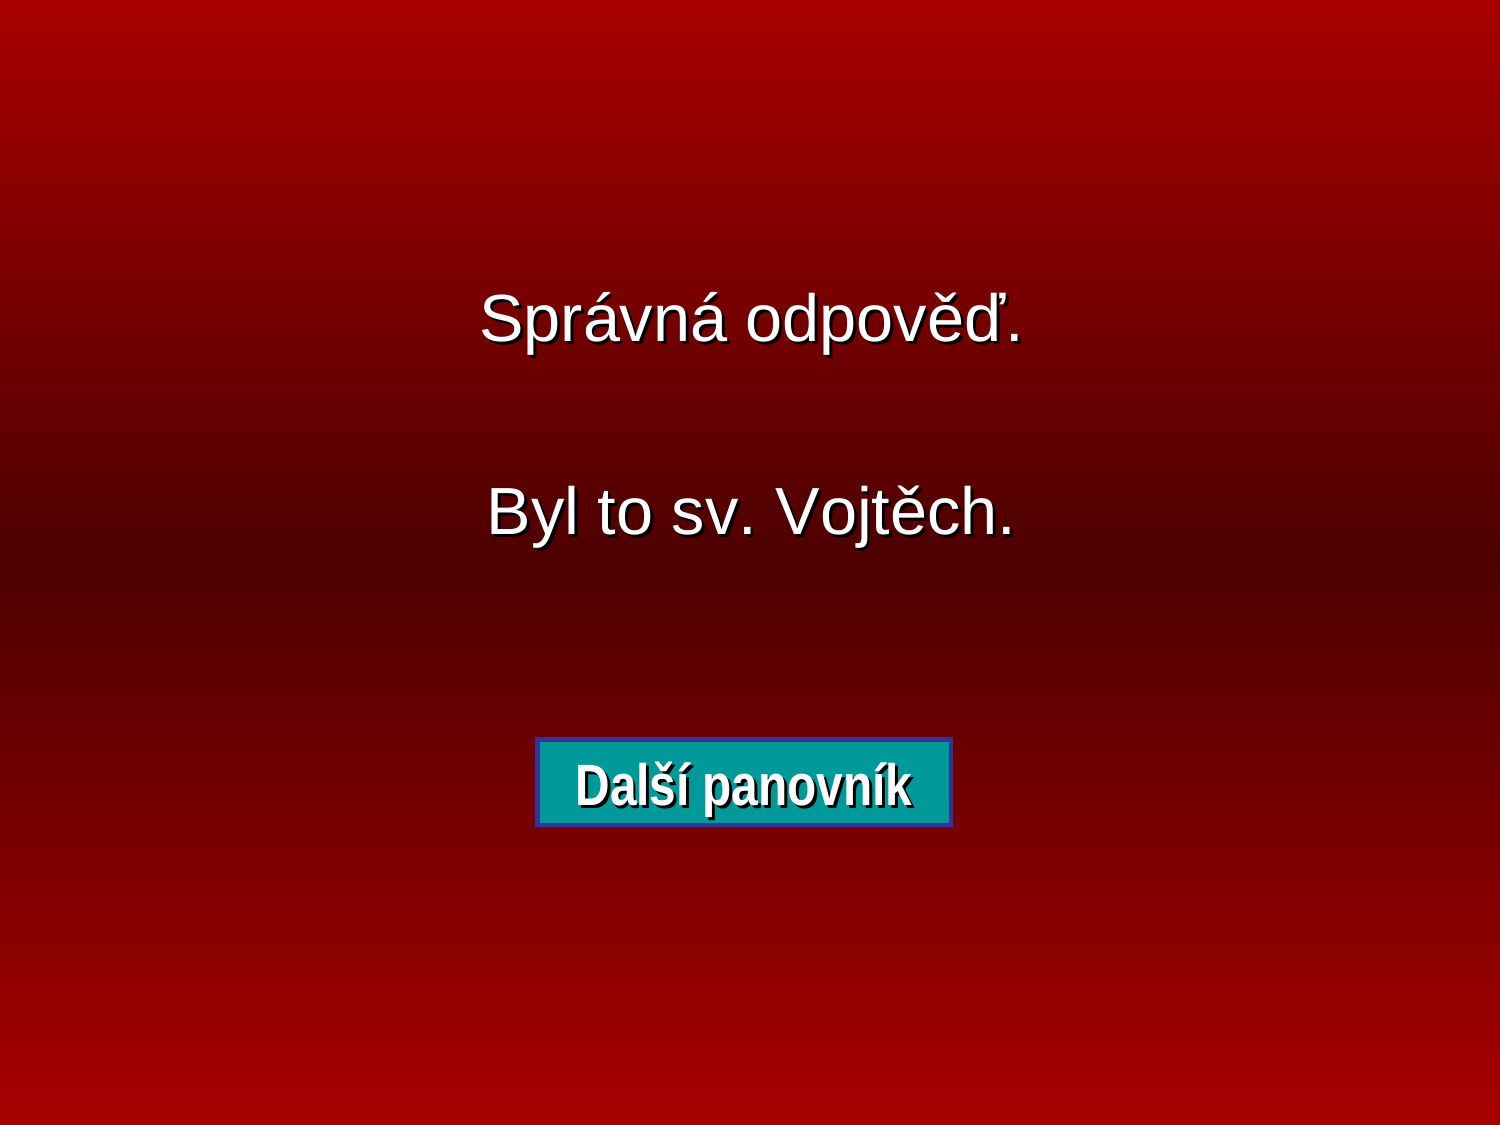

#
Správná odpověď.
Byl to sv. Vojtěch.
Další panovník